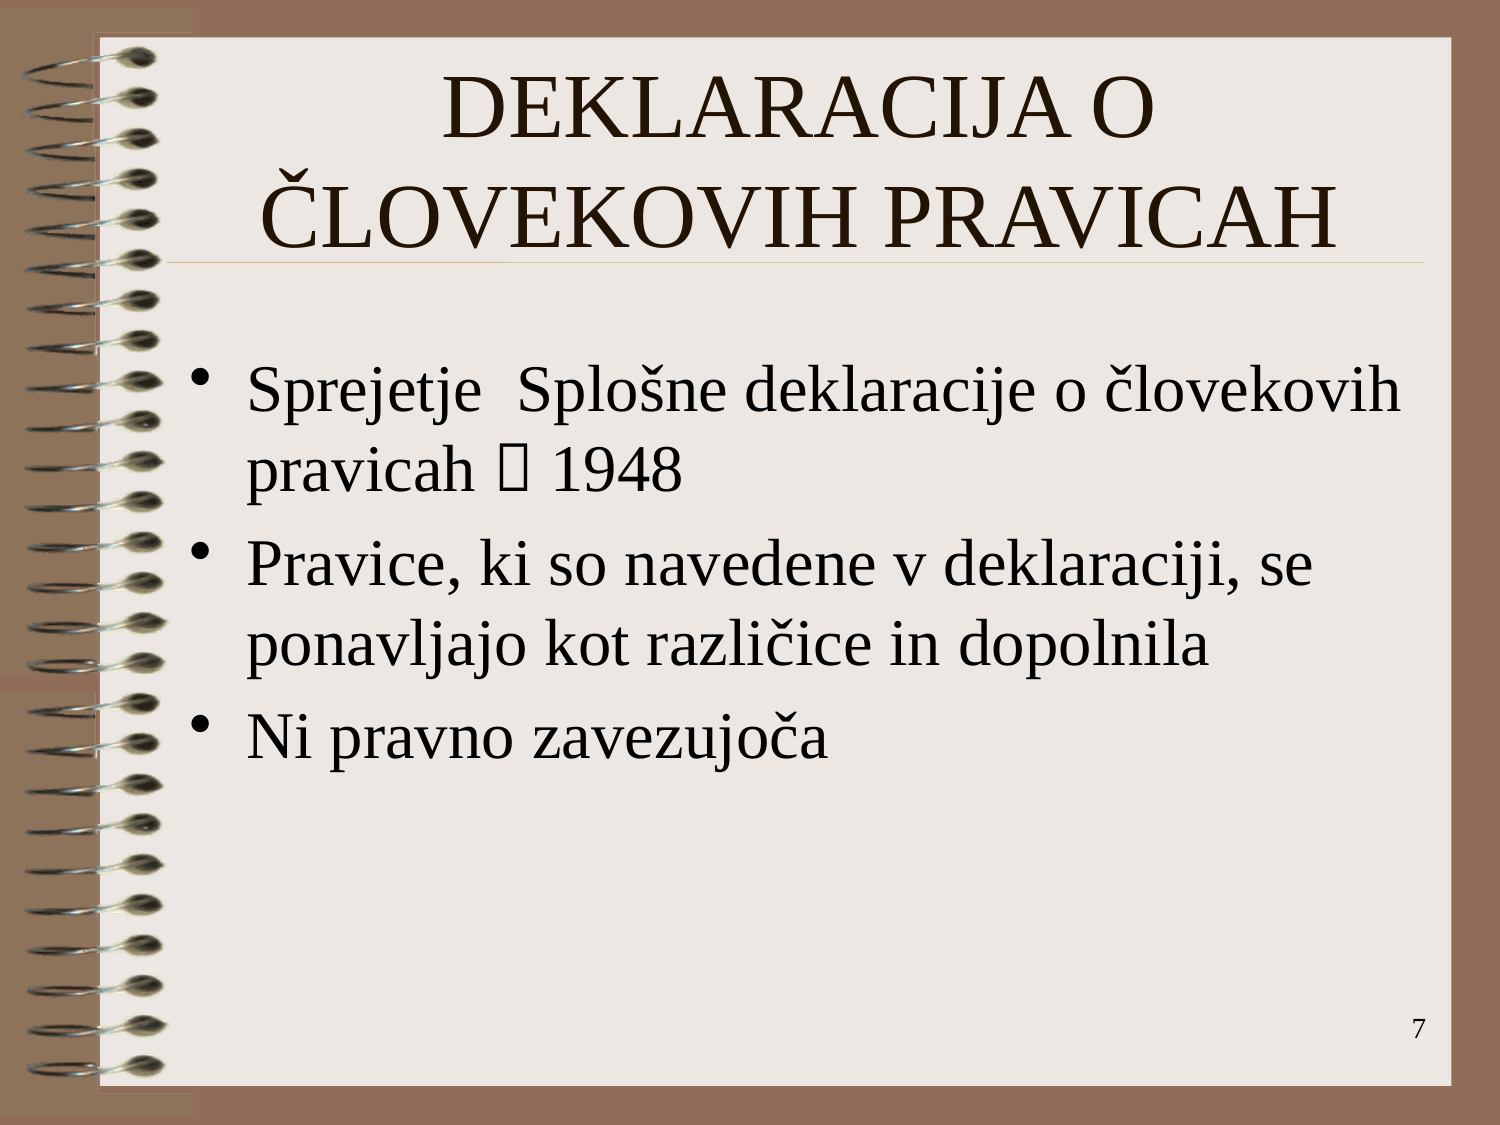

# DEKLARACIJA O ČLOVEKOVIH PRAVICAH
Sprejetje Splošne deklaracije o človekovih pravicah  1948
Pravice, ki so navedene v deklaraciji, se ponavljajo kot različice in dopolnila
Ni pravno zavezujoča